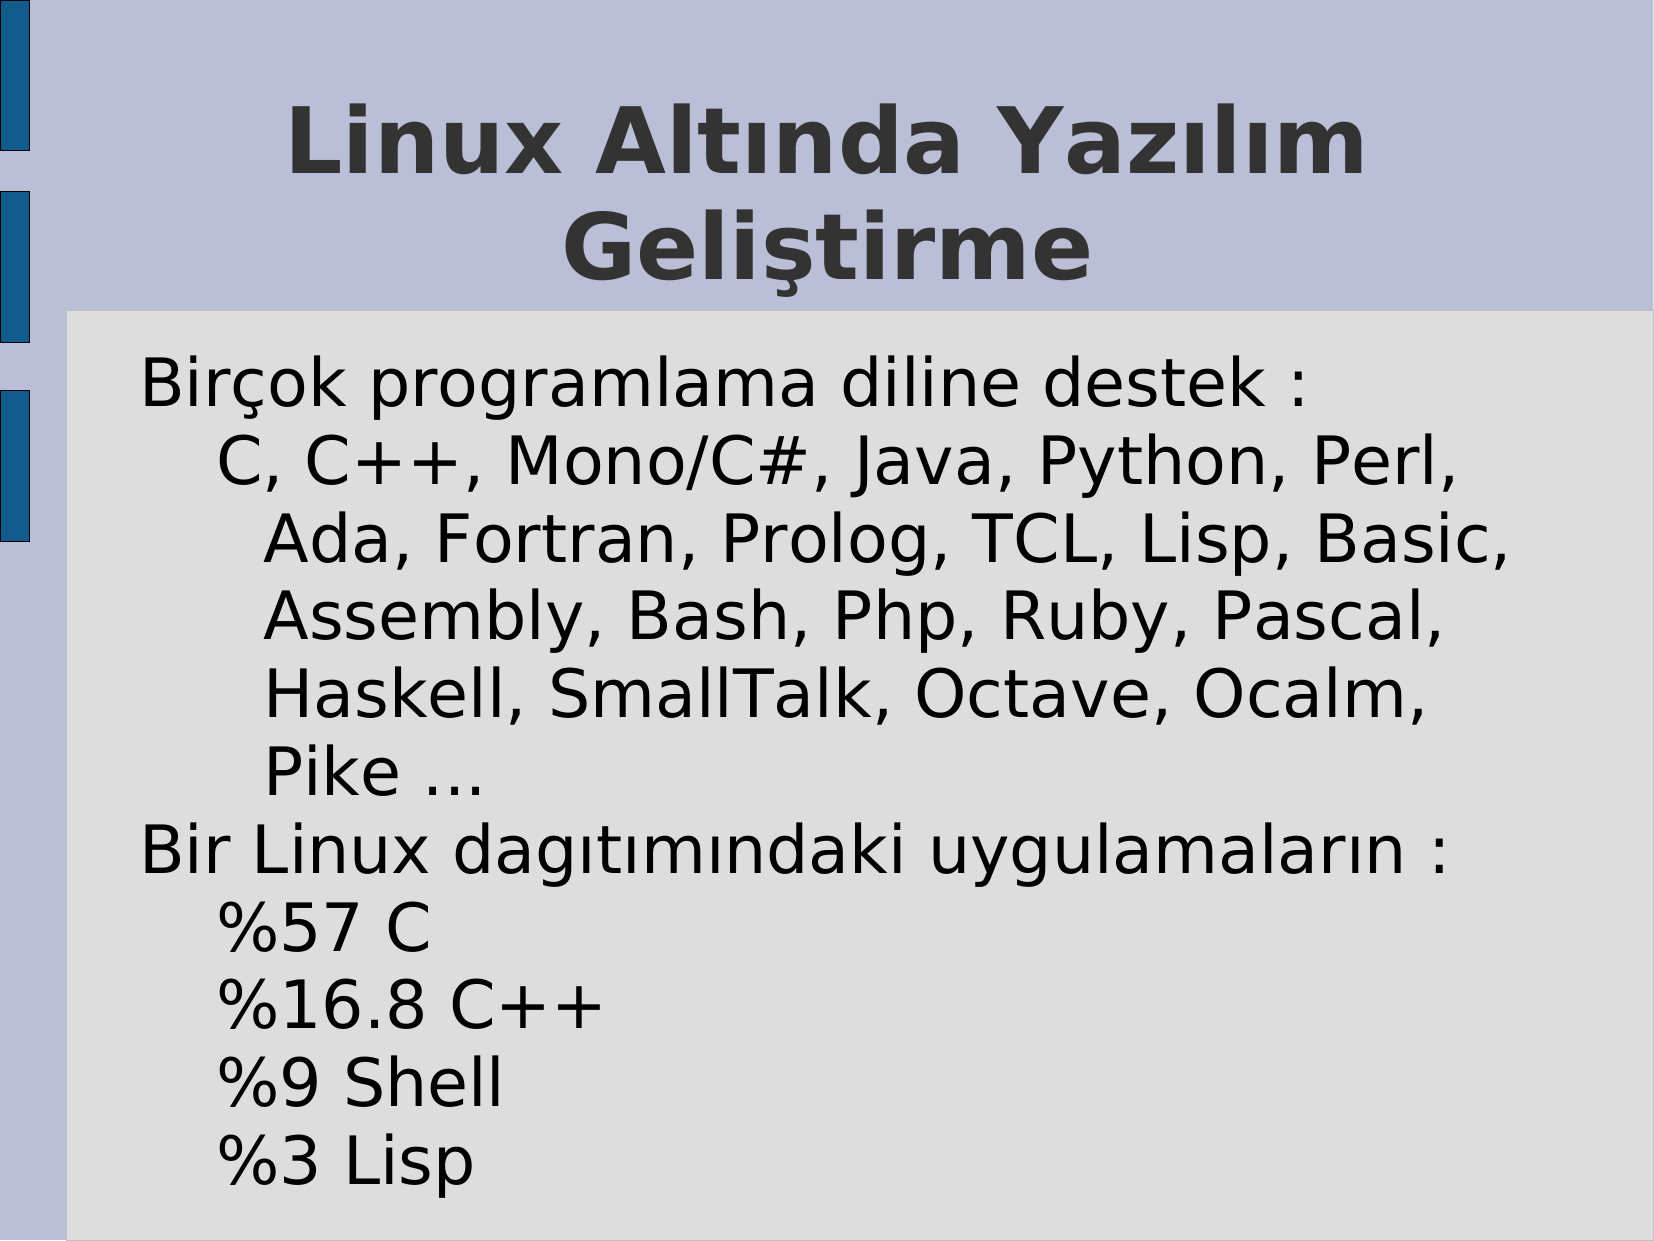

# Linux Altında Yazılım Geliştirme
Birçok programlama diline destek :
C, C++, Mono/C#, Java, Python, Perl, Ada, Fortran, Prolog, TCL, Lisp, Basic, Assembly, Bash, Php, Ruby, Pascal, Haskell, SmallTalk, Octave, Ocalm, Pike ...
Bir Linux dagıtımındaki uygulamaların :
%57 C
%16.8 C++
%9 Shell
%3 Lisp